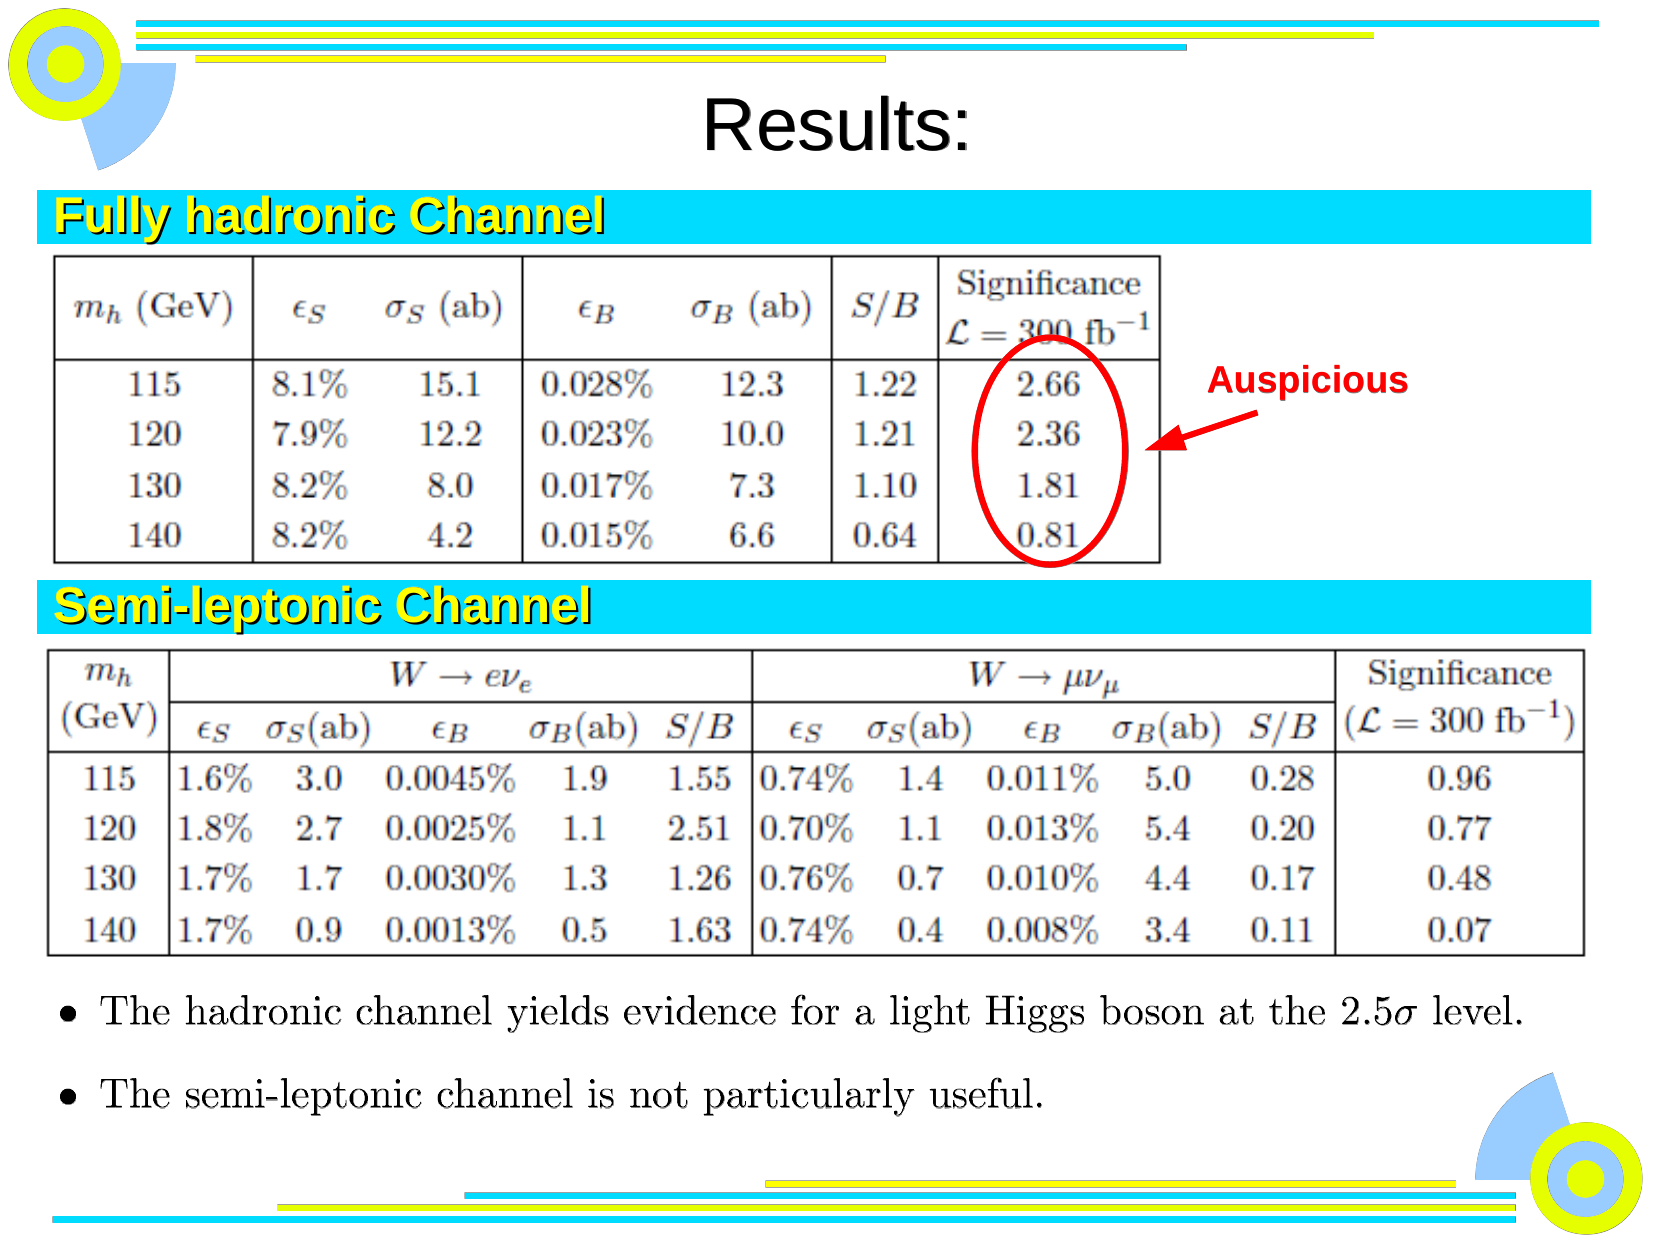

Results:
Fully hadronic Channel
Auspicious
Semi-leptonic Channel